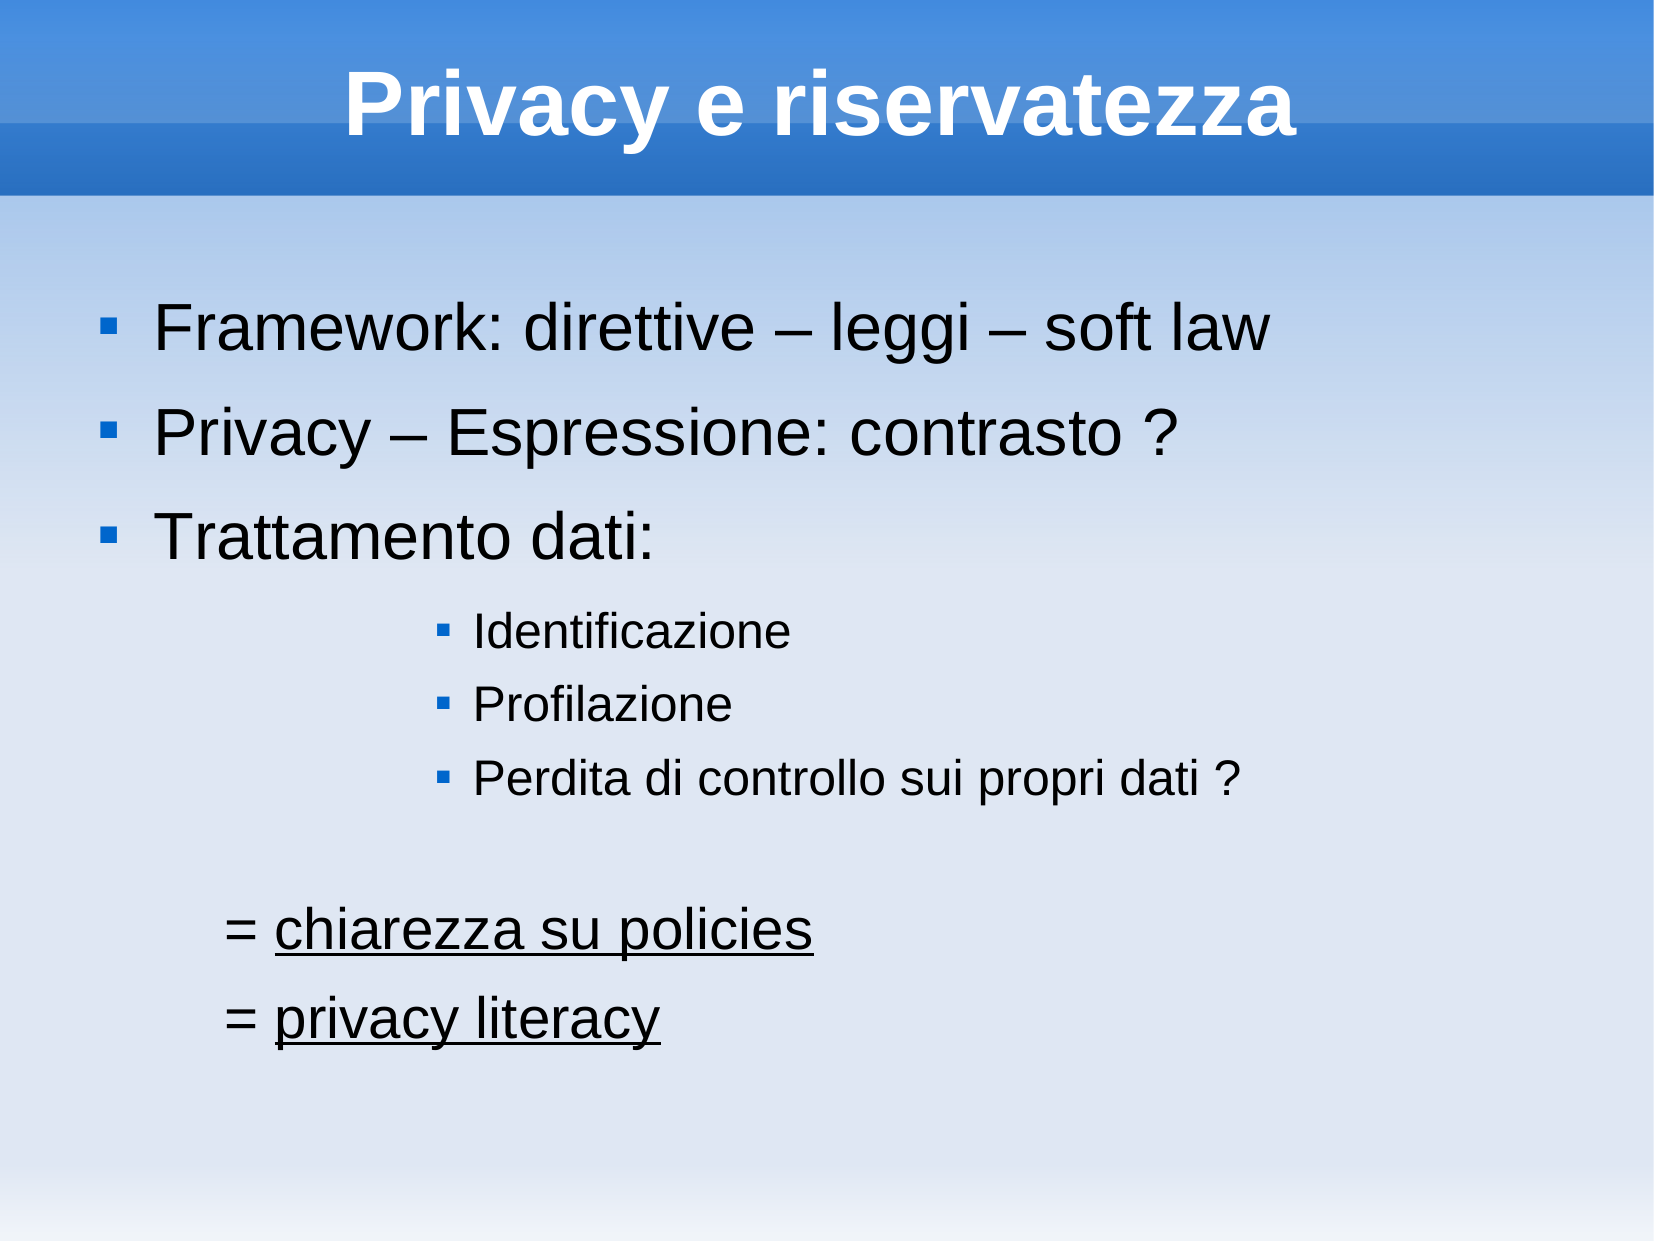

# Privacy e riservatezza
Framework: direttive – leggi – soft law
Privacy – Espressione: contrasto ?
Trattamento dati:
Identificazione
Profilazione
Perdita di controllo sui propri dati ?
= chiarezza su policies
= privacy literacy